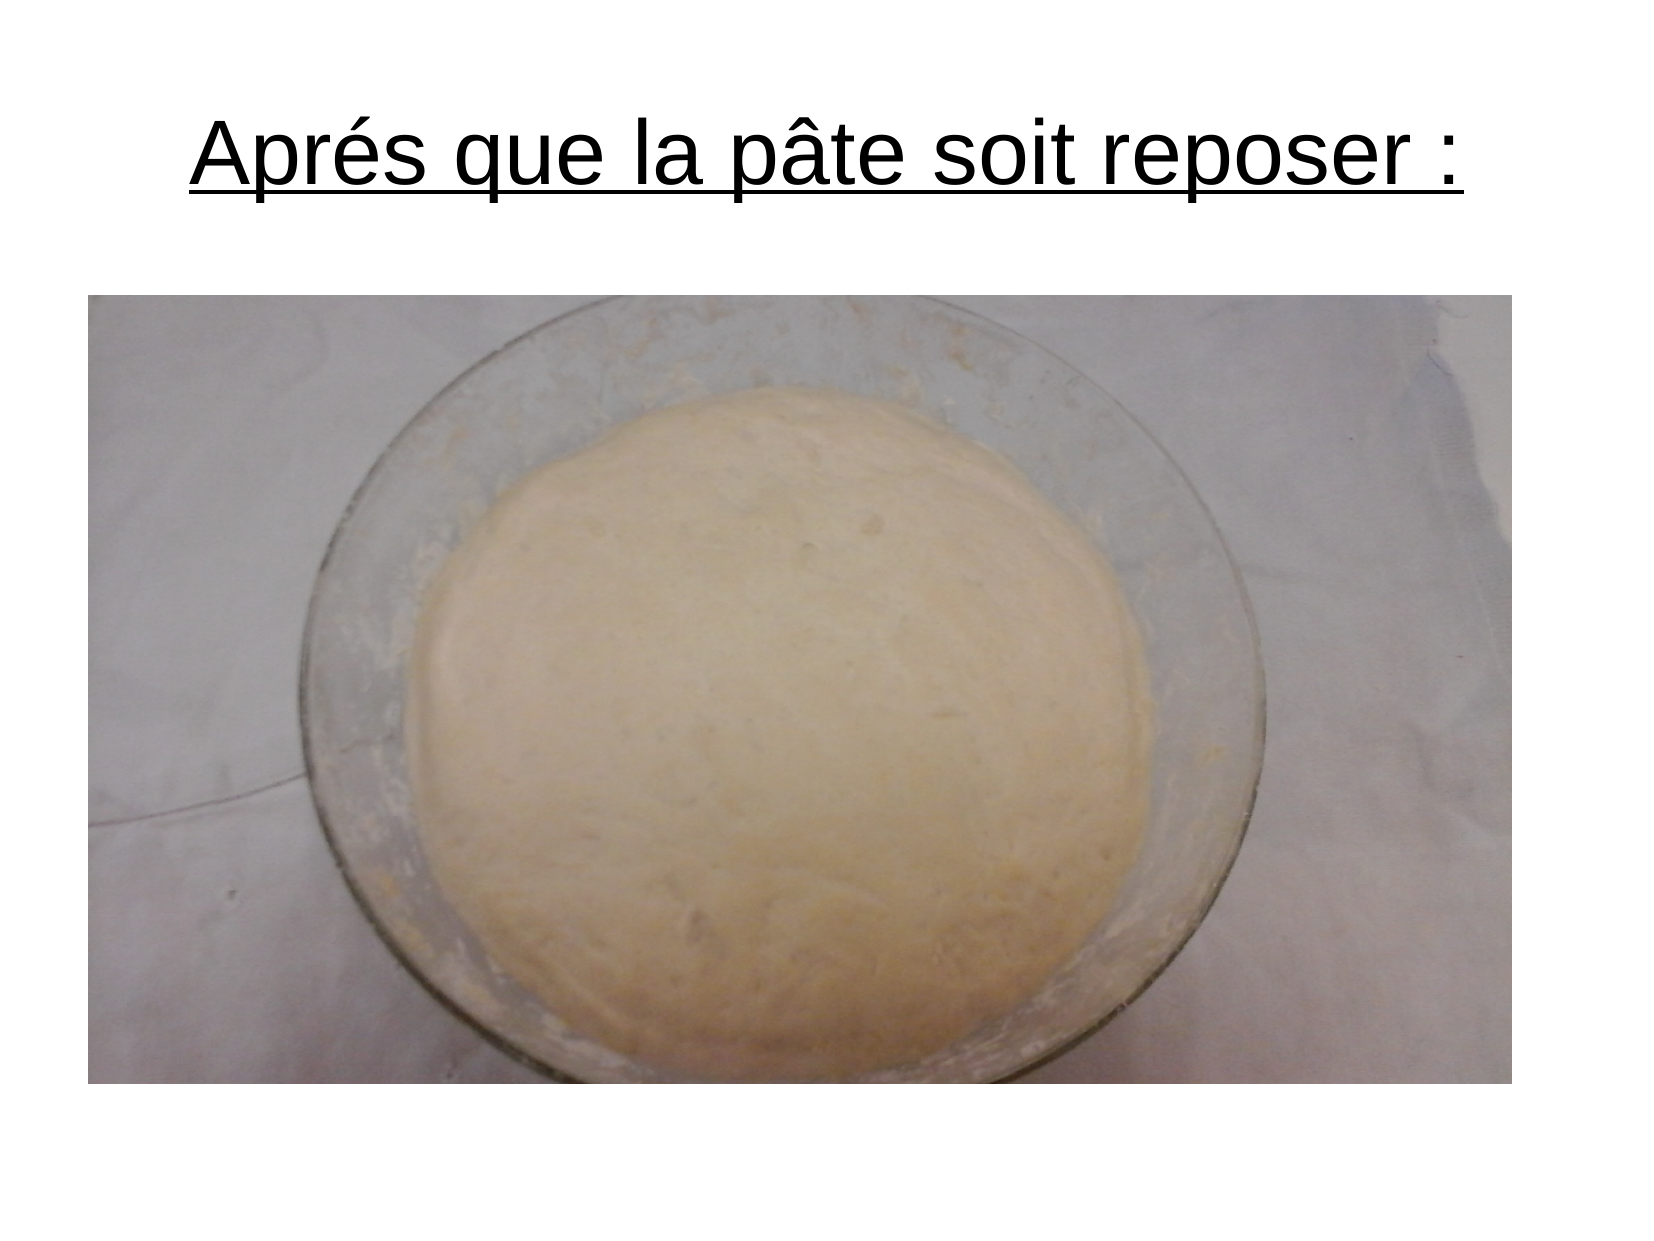

# Aprés que la pâte soit reposer :